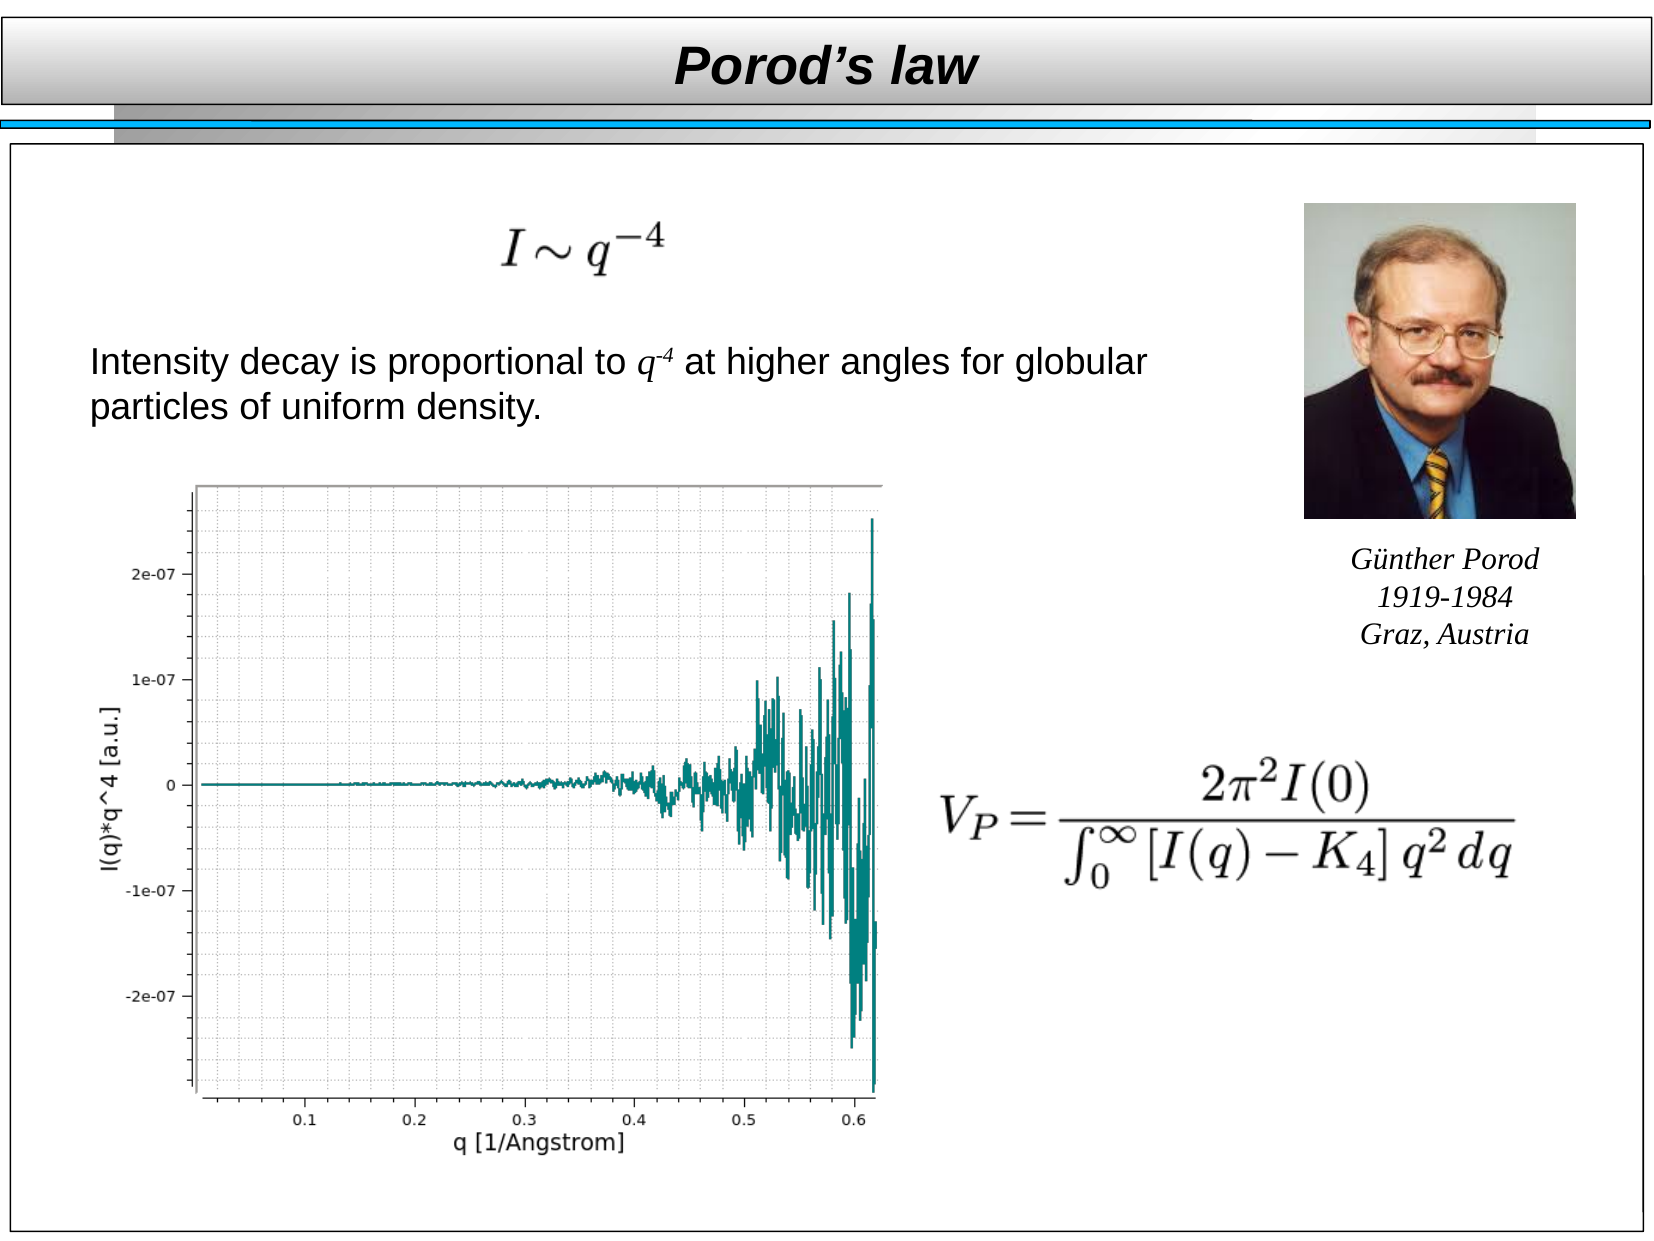

Porod’s law
Intensity decay is proportional to q-4 at higher angles for globular particles of uniform density.
Günther Porod
1919-1984
Graz, Austria